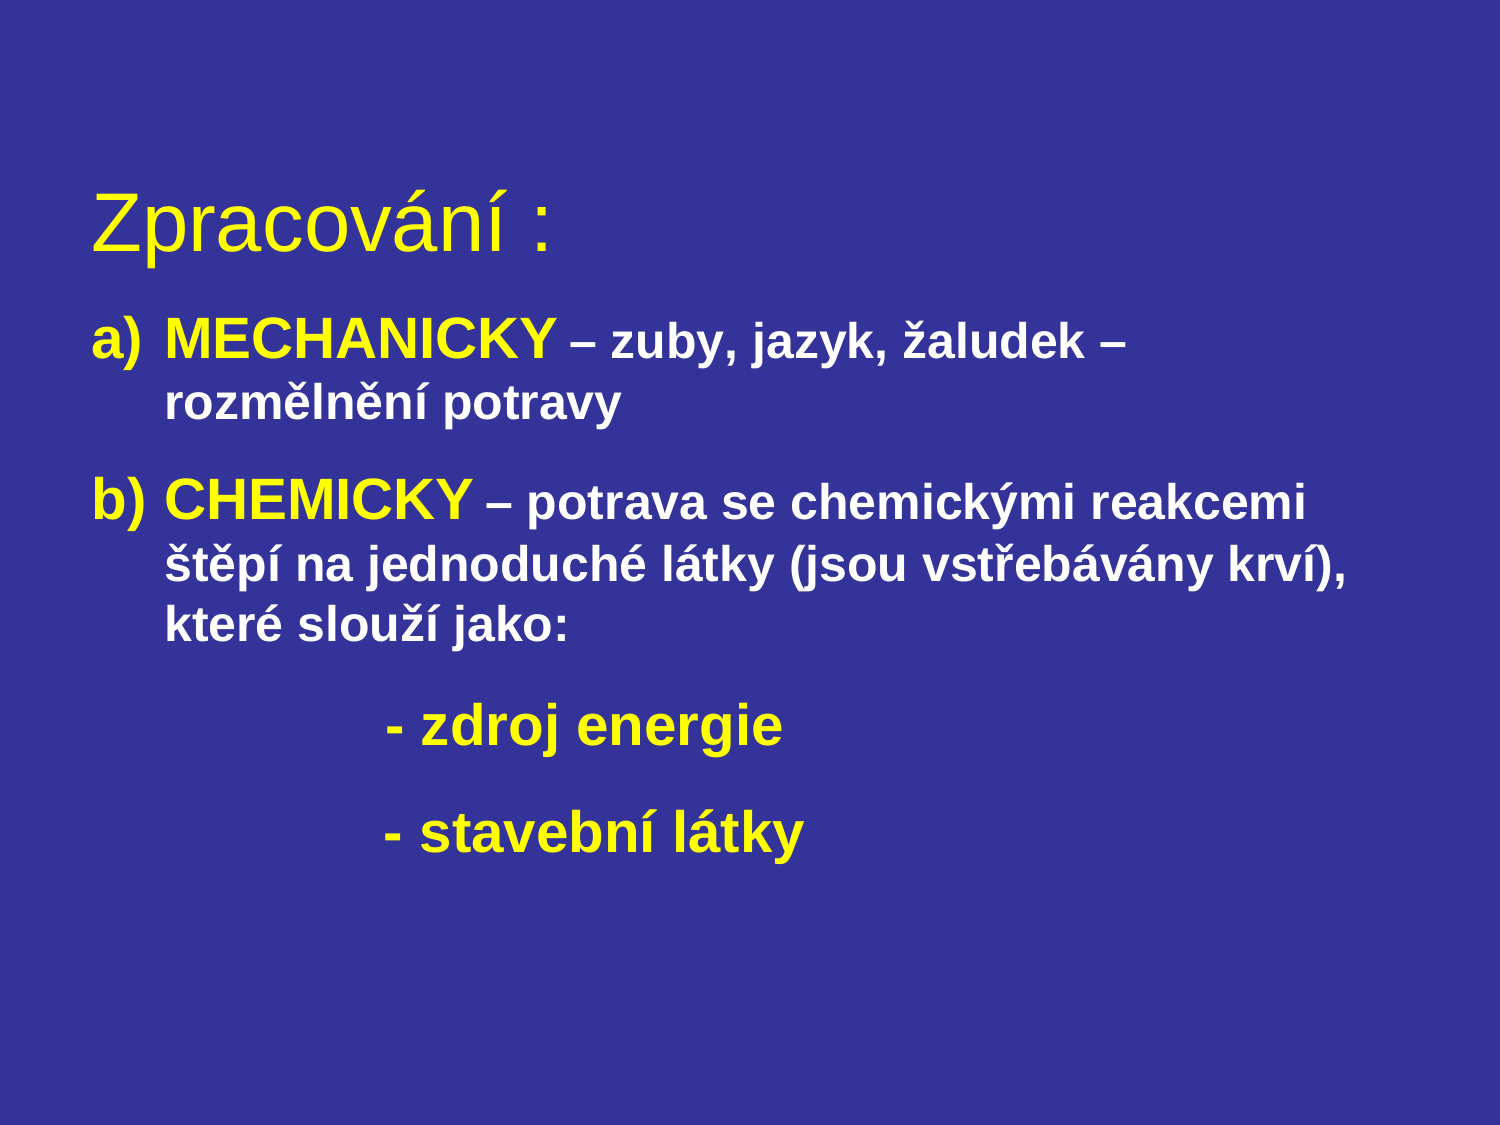

Zpracování :
MECHANICKY – zuby, jazyk, žaludek – rozmělnění potravy
CHEMICKY – potrava se chemickými reakcemi štěpí na jednoduché látky (jsou vstřebávány krví), které slouží jako:
 - zdroj energie
 - stavební látky